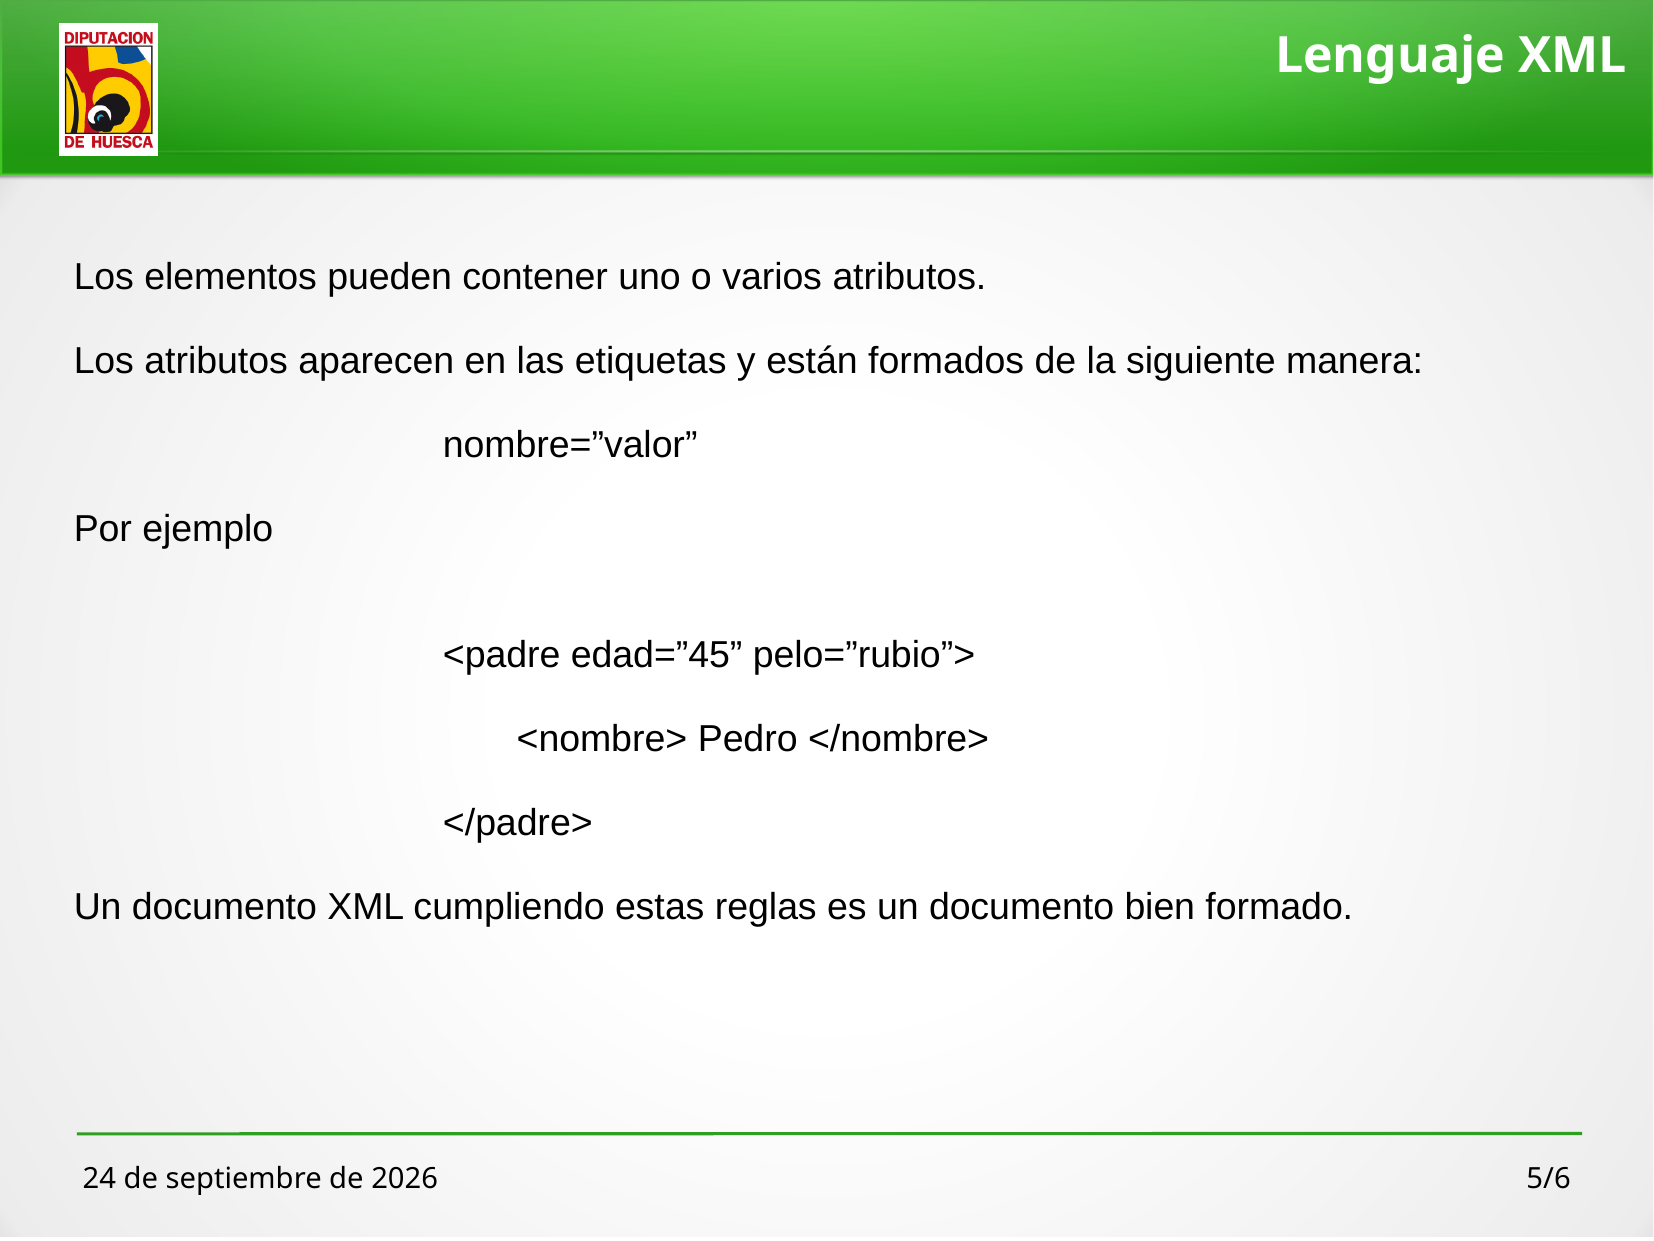

Lenguaje XML
Los elementos pueden contener uno o varios atributos.
Los atributos aparecen en las etiquetas y están formados de la siguiente manera:
					nombre=”valor”
Por ejemplo
					<padre edad=”45” pelo=”rubio”>
						<nombre> Pedro </nombre>
					</padre>
Un documento XML cumpliendo estas reglas es un documento bien formado.
5